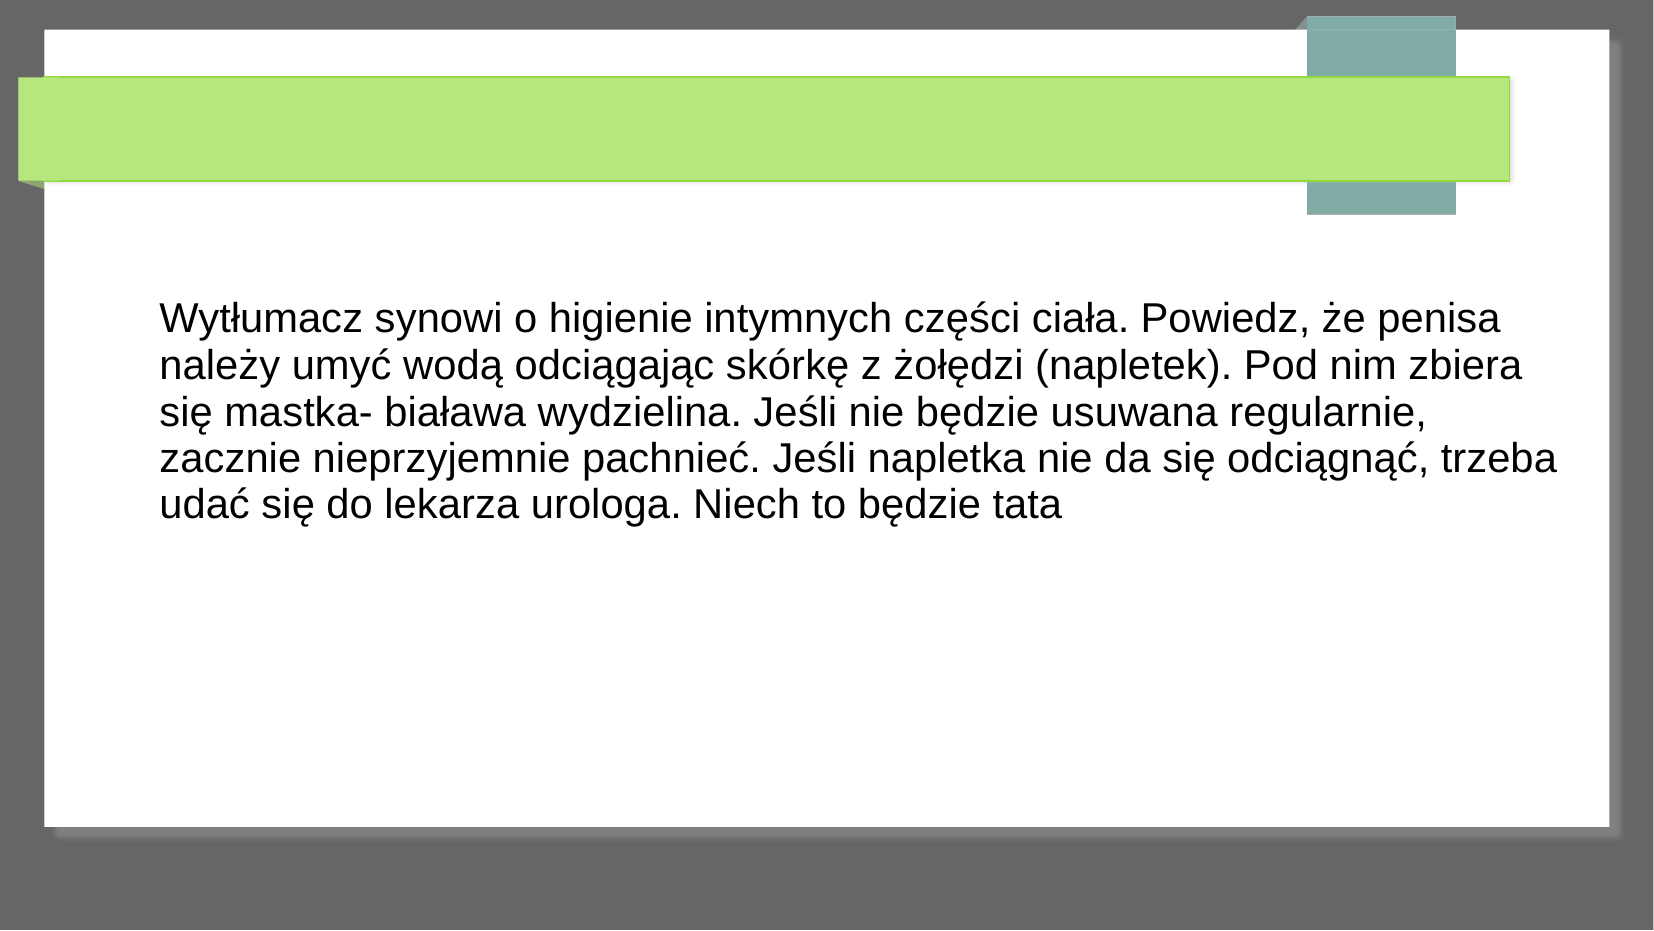

#
Wytłumacz synowi o higienie intymnych części ciała. Powiedz, że penisa należy umyć wodą odciągając skórkę z żołędzi (napletek). Pod nim zbiera się mastka- biaława wydzielina. Jeśli nie będzie usuwana regularnie, zacznie nieprzyjemnie pachnieć. Jeśli napletka nie da się odciągnąć, trzeba udać się do lekarza urologa. Niech to będzie tata